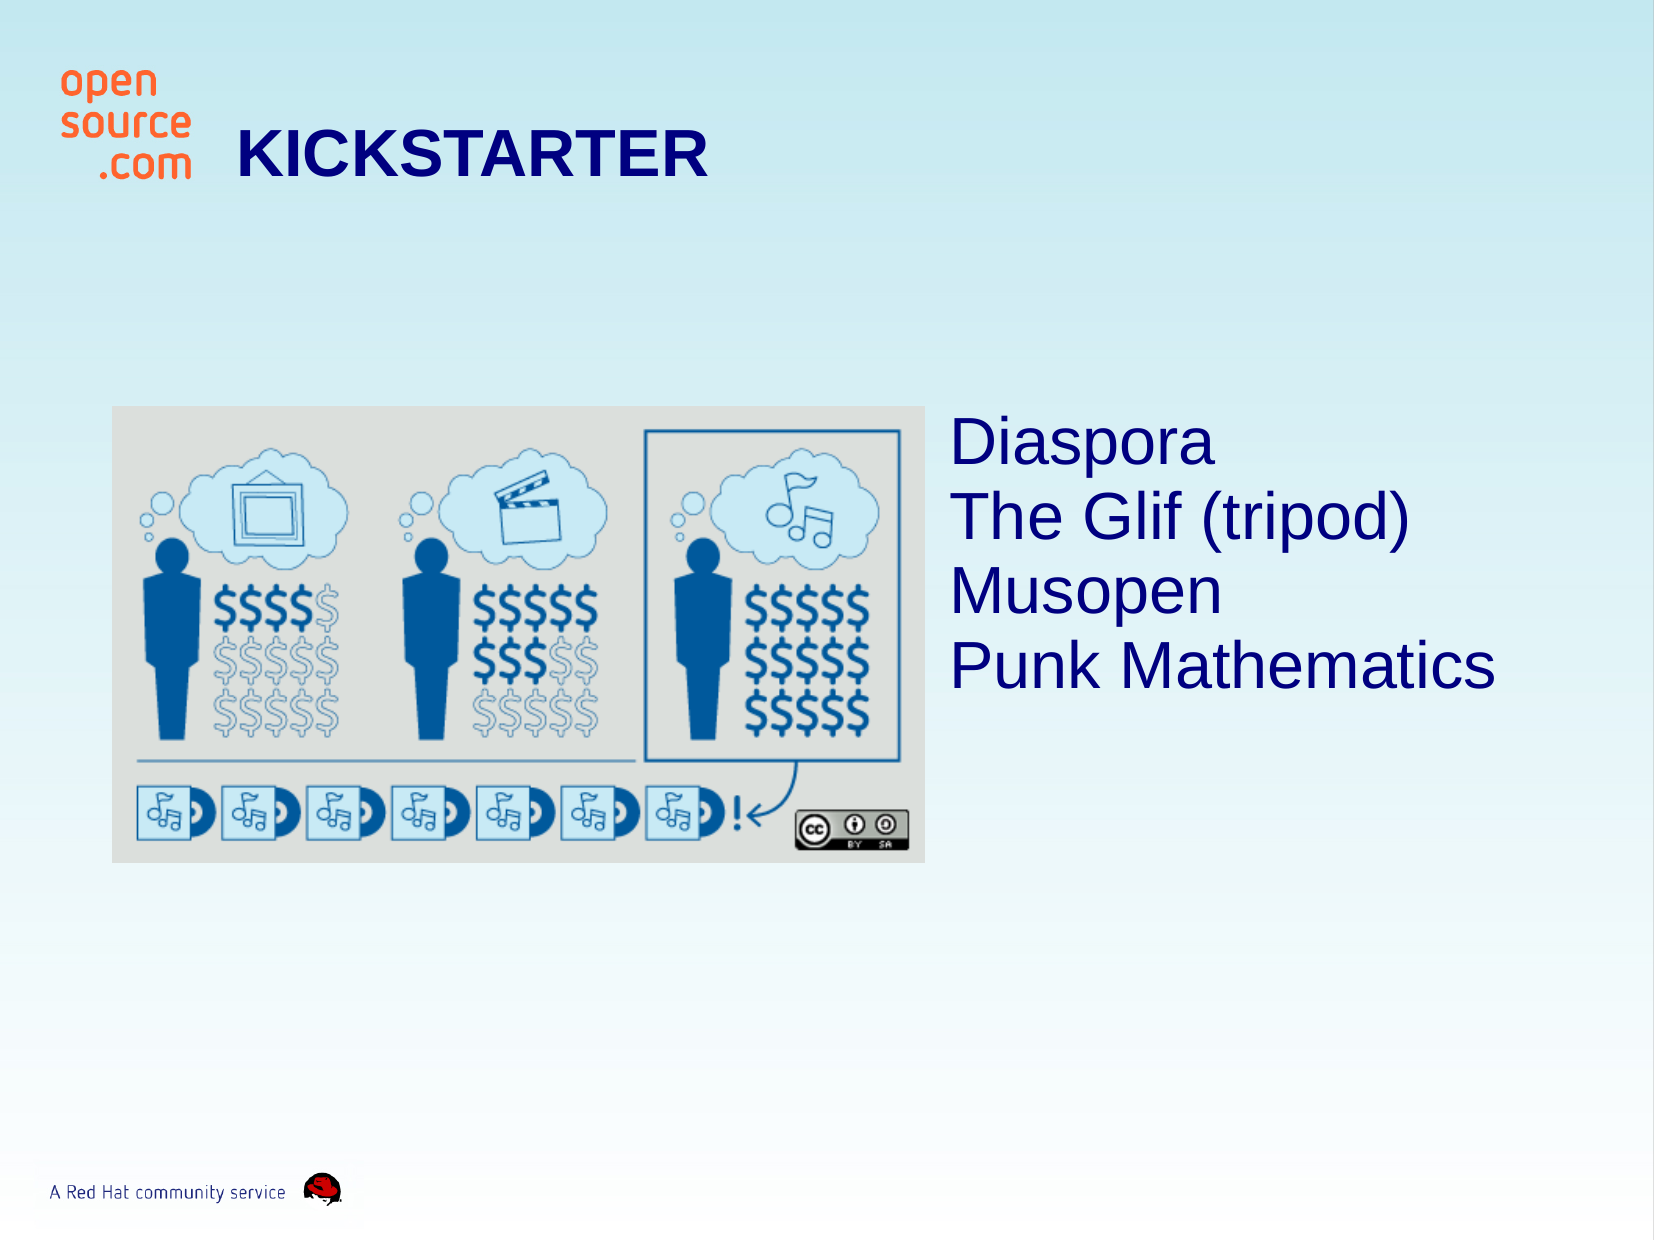

# KICKSTARTER
Diaspora
The Glif (tripod)
Musopen
Punk Mathematics